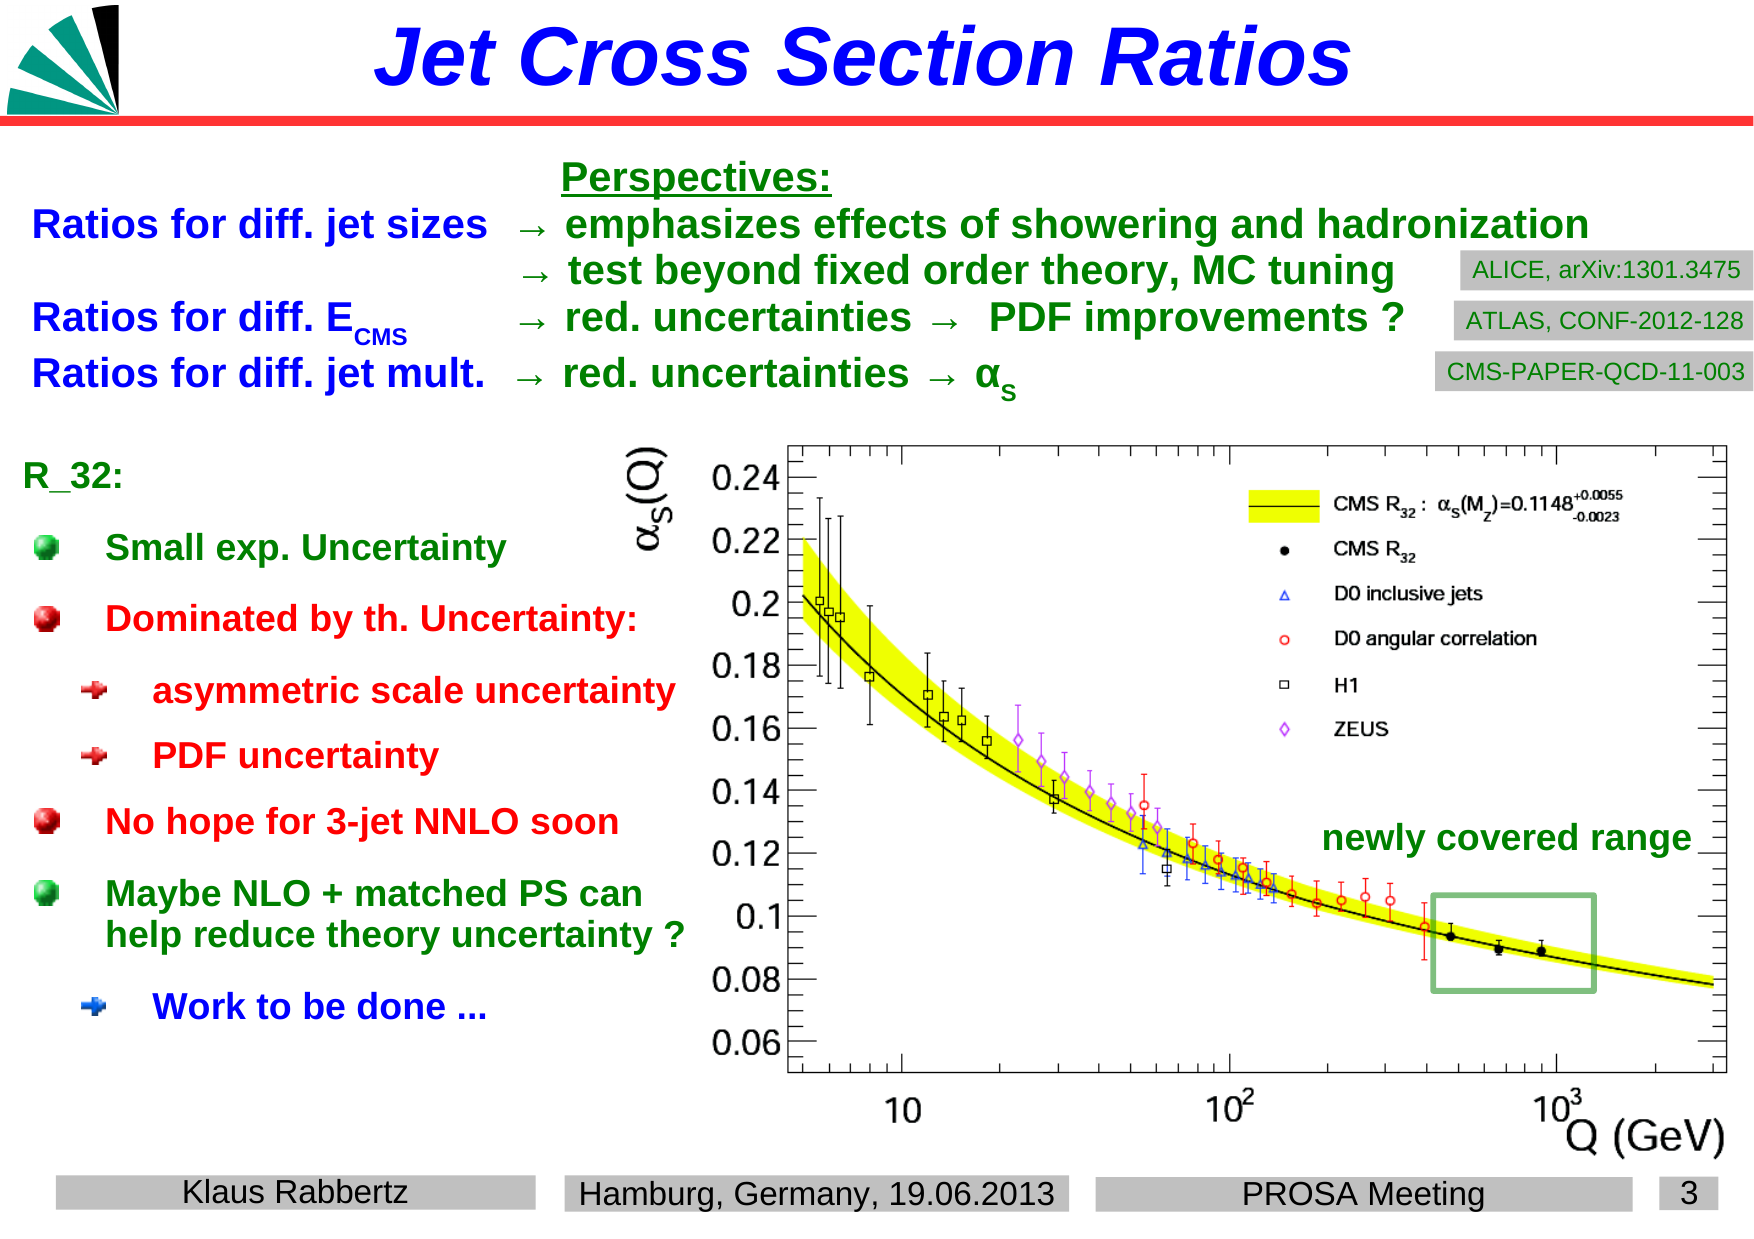

# Jet Cross Section Ratios
 Perspectives:
Ratios for diff. jet sizes → emphasizes effects of showering and hadronization
 → test beyond fixed order theory, MC tuning
Ratios for diff. ECMS → red. uncertainties → PDF improvements ?
Ratios for diff. jet mult. → red. uncertainties → αS
ALICE, arXiv:1301.3475
ATLAS, CONF-2012-128
CMS-PAPER-QCD-11-003
R_32:
Small exp. Uncertainty
Dominated by th. Uncertainty:
asymmetric scale uncertainty
PDF uncertainty
No hope for 3-jet NNLO soon
Maybe NLO + matched PS can help reduce theory uncertainty ?
Work to be done ...
newly covered range